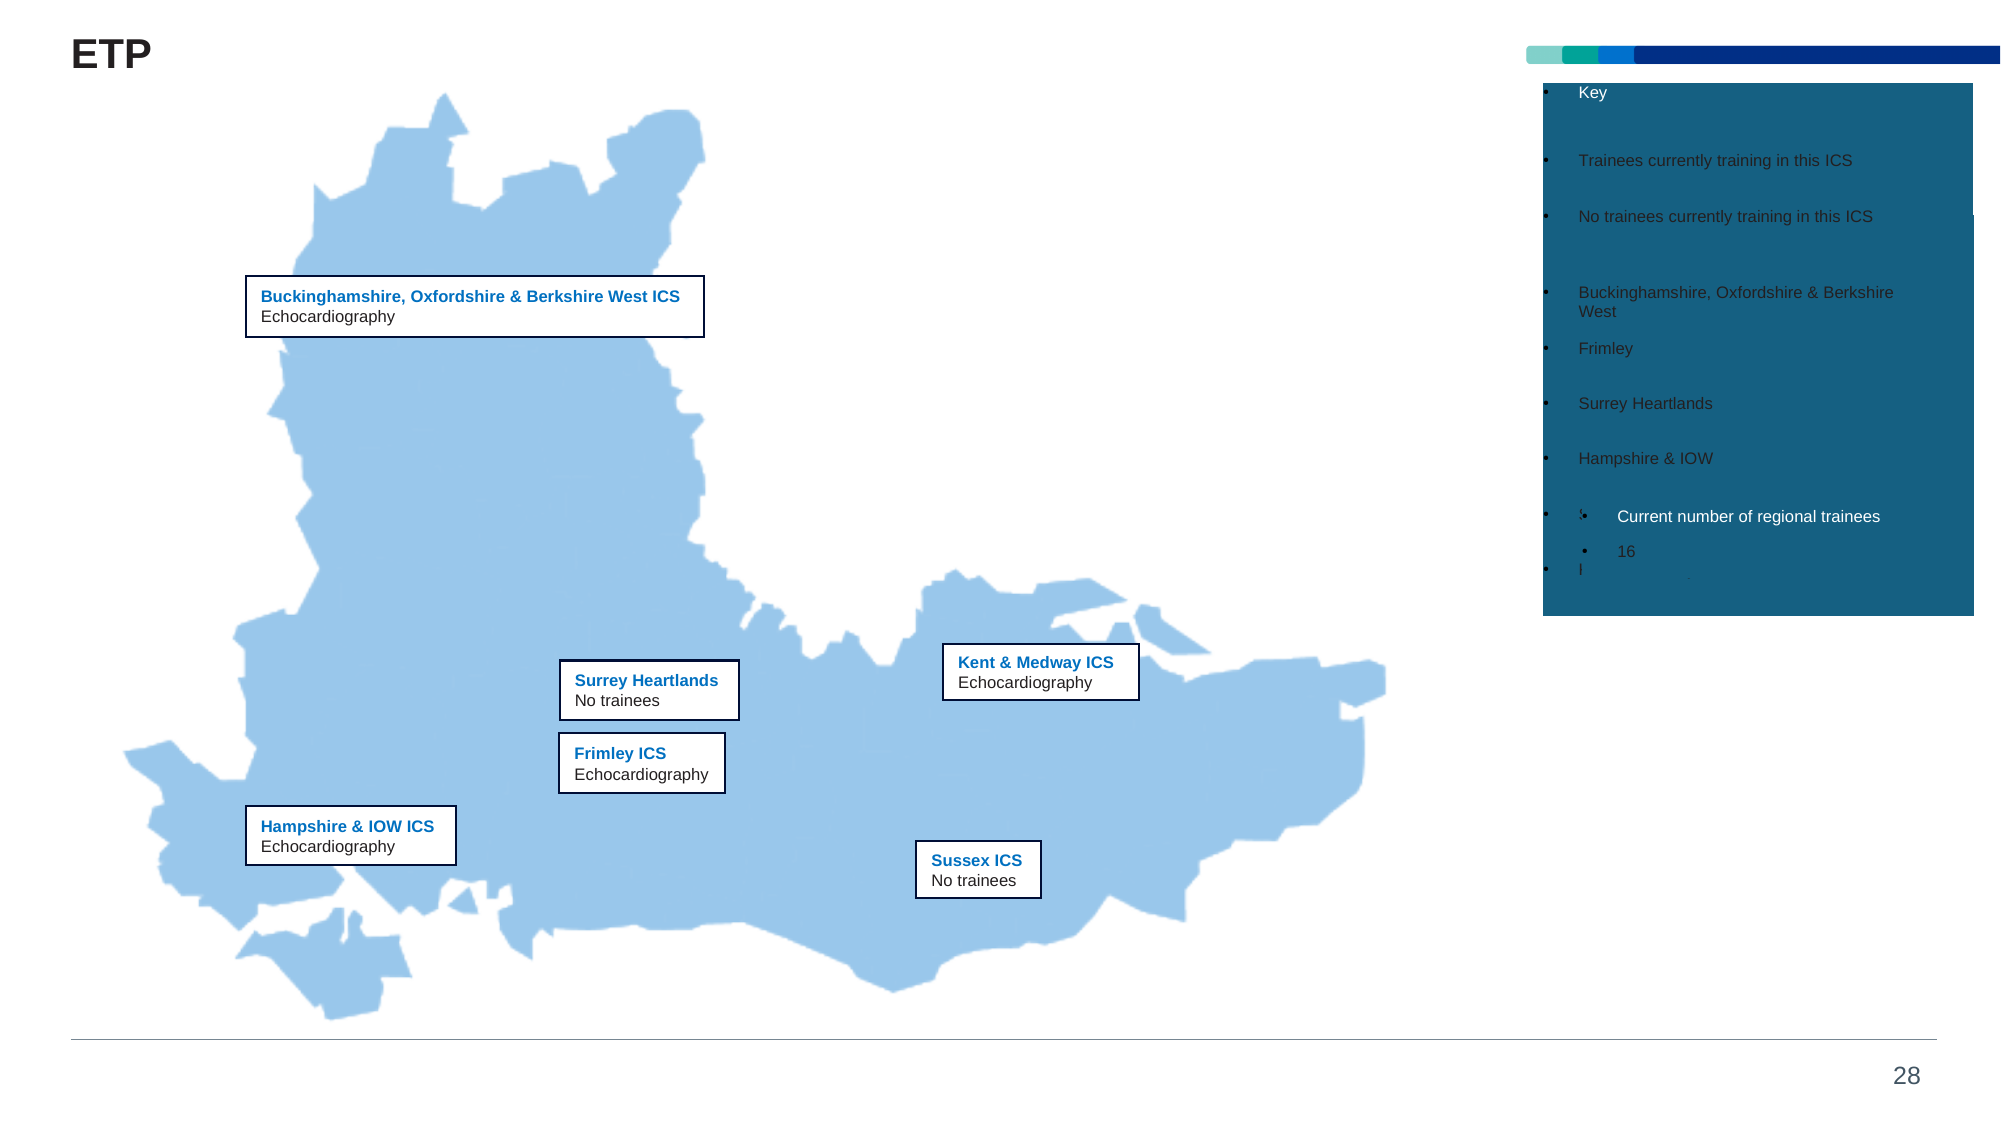

# ETP
| Key | |
| --- | --- |
| Trainees currently training in this ICS | |
| No trainees currently training in this ICS | |
| ICS | |
| --- | --- |
| Buckinghamshire, Oxfordshire & Berkshire West | |
| Frimley | |
| Surrey Heartlands | |
| Hampshire & IOW | |
| Sussex | |
| Kent & Medway | |
Buckinghamshire, Oxfordshire & Berkshire West ICS
Echocardiography
| Current number of regional trainees |
| --- |
| 16 |
Kent & Medway ICS
Echocardiography
Surrey Heartlands
No trainees
Frimley ICS
Echocardiography
Hampshire & IOW ICS
Echocardiography
Sussex ICS
No trainees